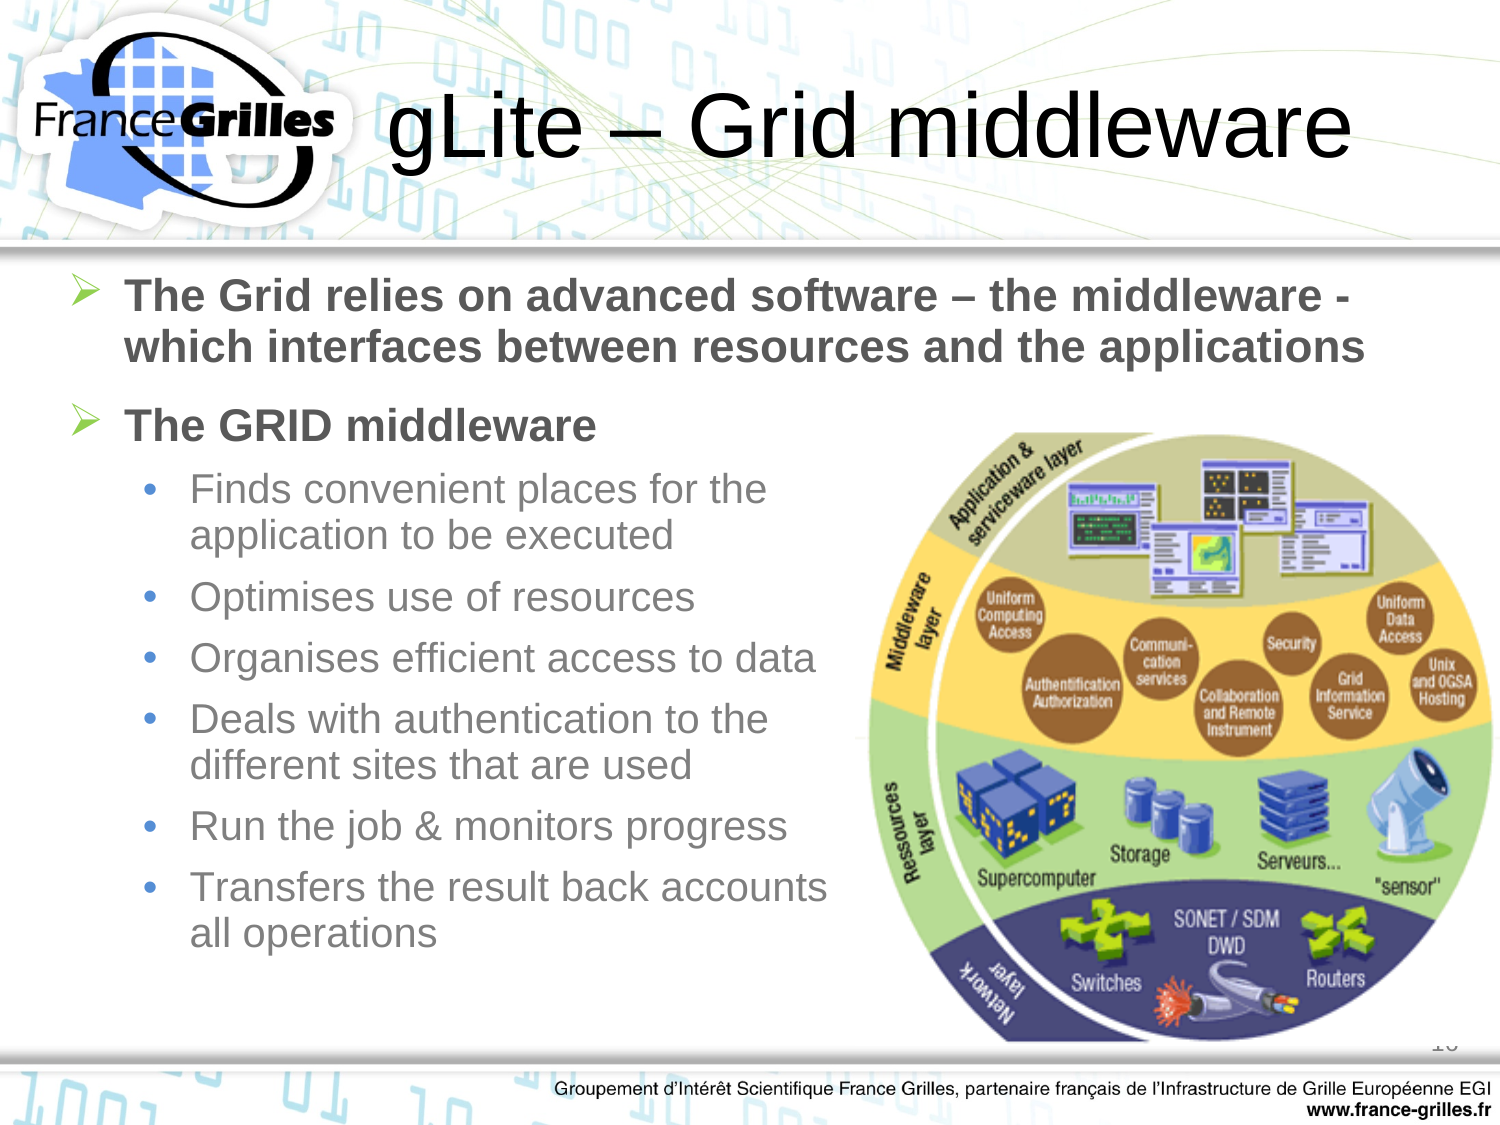

# gLite – Grid middleware
The Grid relies on advanced software – the middleware - which interfaces between resources and the applications
The GRID middleware
Finds convenient places for the application to be executed
Optimises use of resources
Organises efficient access to data
Deals with authentication to the different sites that are used
Run the job & monitors progress
Transfers the result back accounts all operations
16
Introduction aux grilles